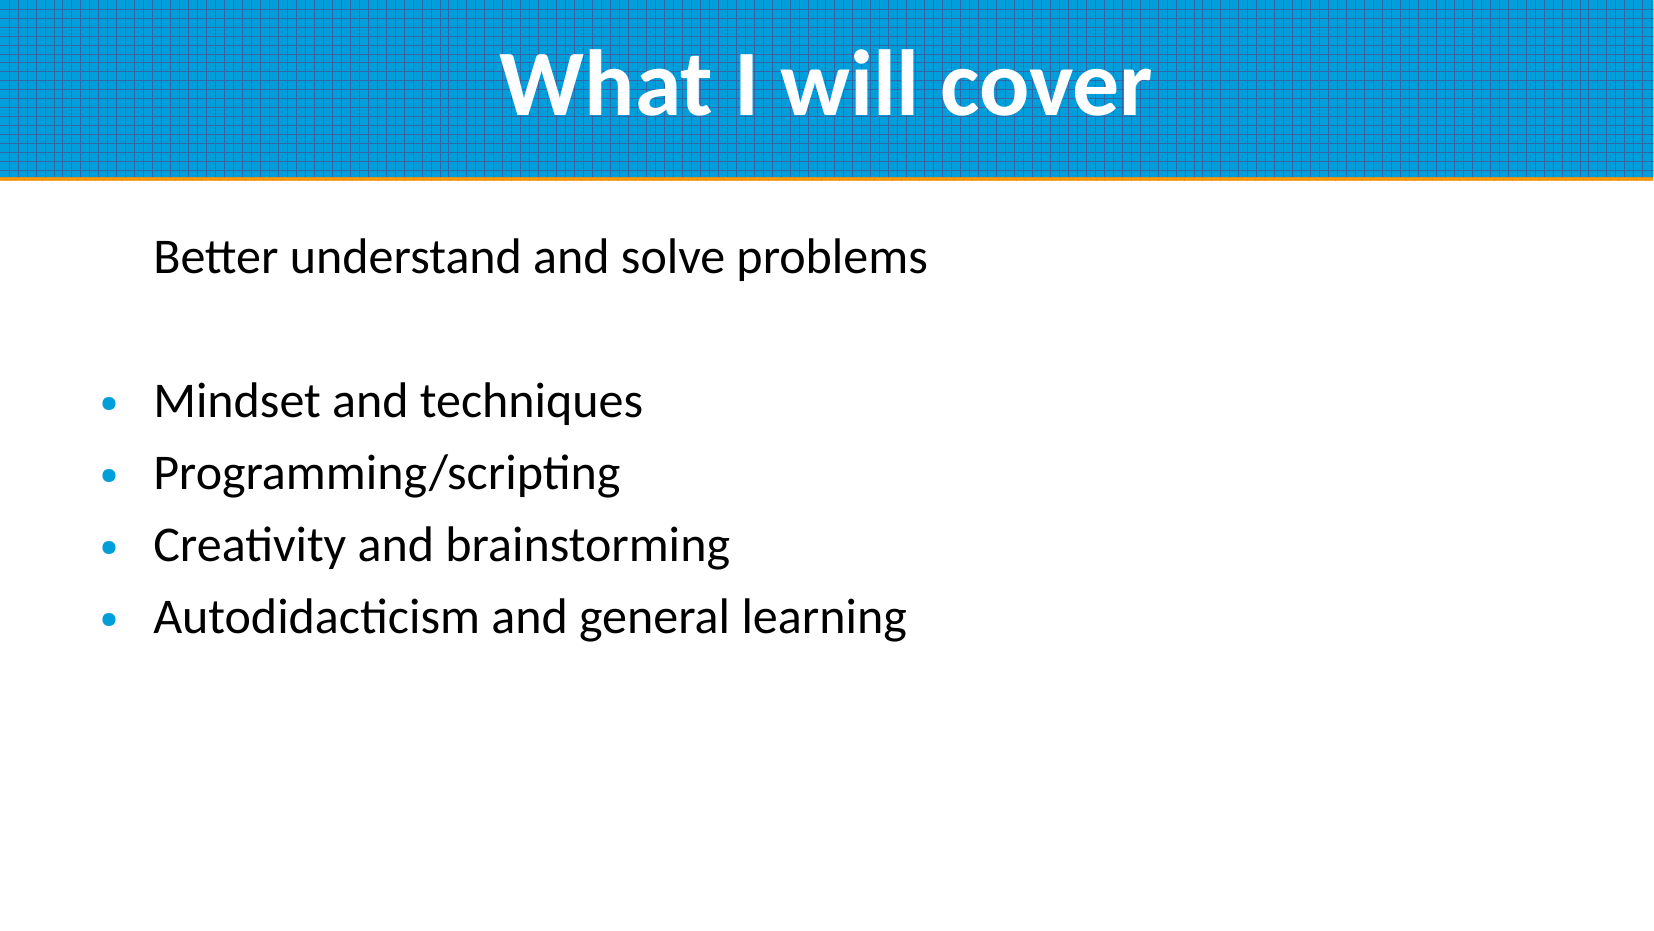

# What I will cover
Better understand and solve problems
Mindset and techniques
Programming/scripting
Creativity and brainstorming
Autodidacticism and general learning